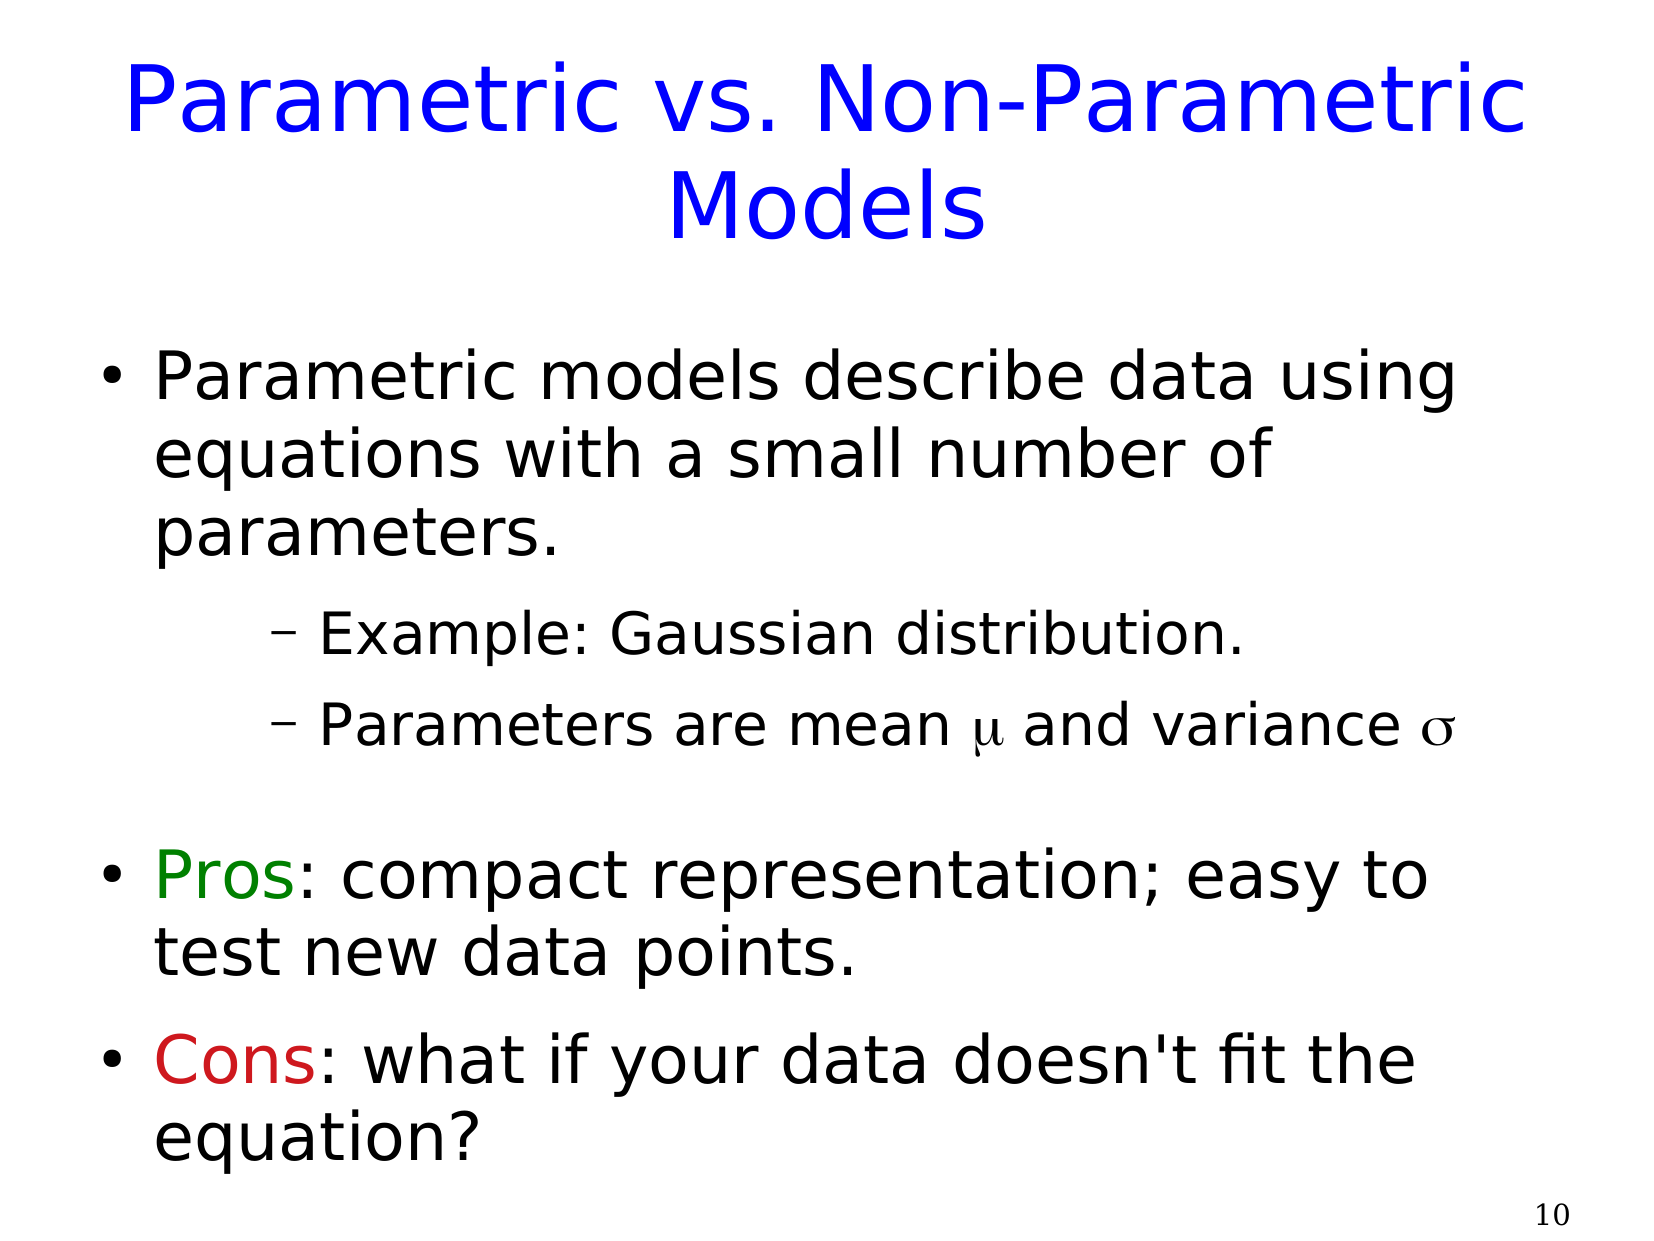

# Parametric vs. Non-Parametric Models
Parametric models describe data using equations with a small number of parameters.
Example: Gaussian distribution.
Parameters are mean m and variance s
Pros: compact representation; easy to test new data points.
Cons: what if your data doesn't fit the equation?
10